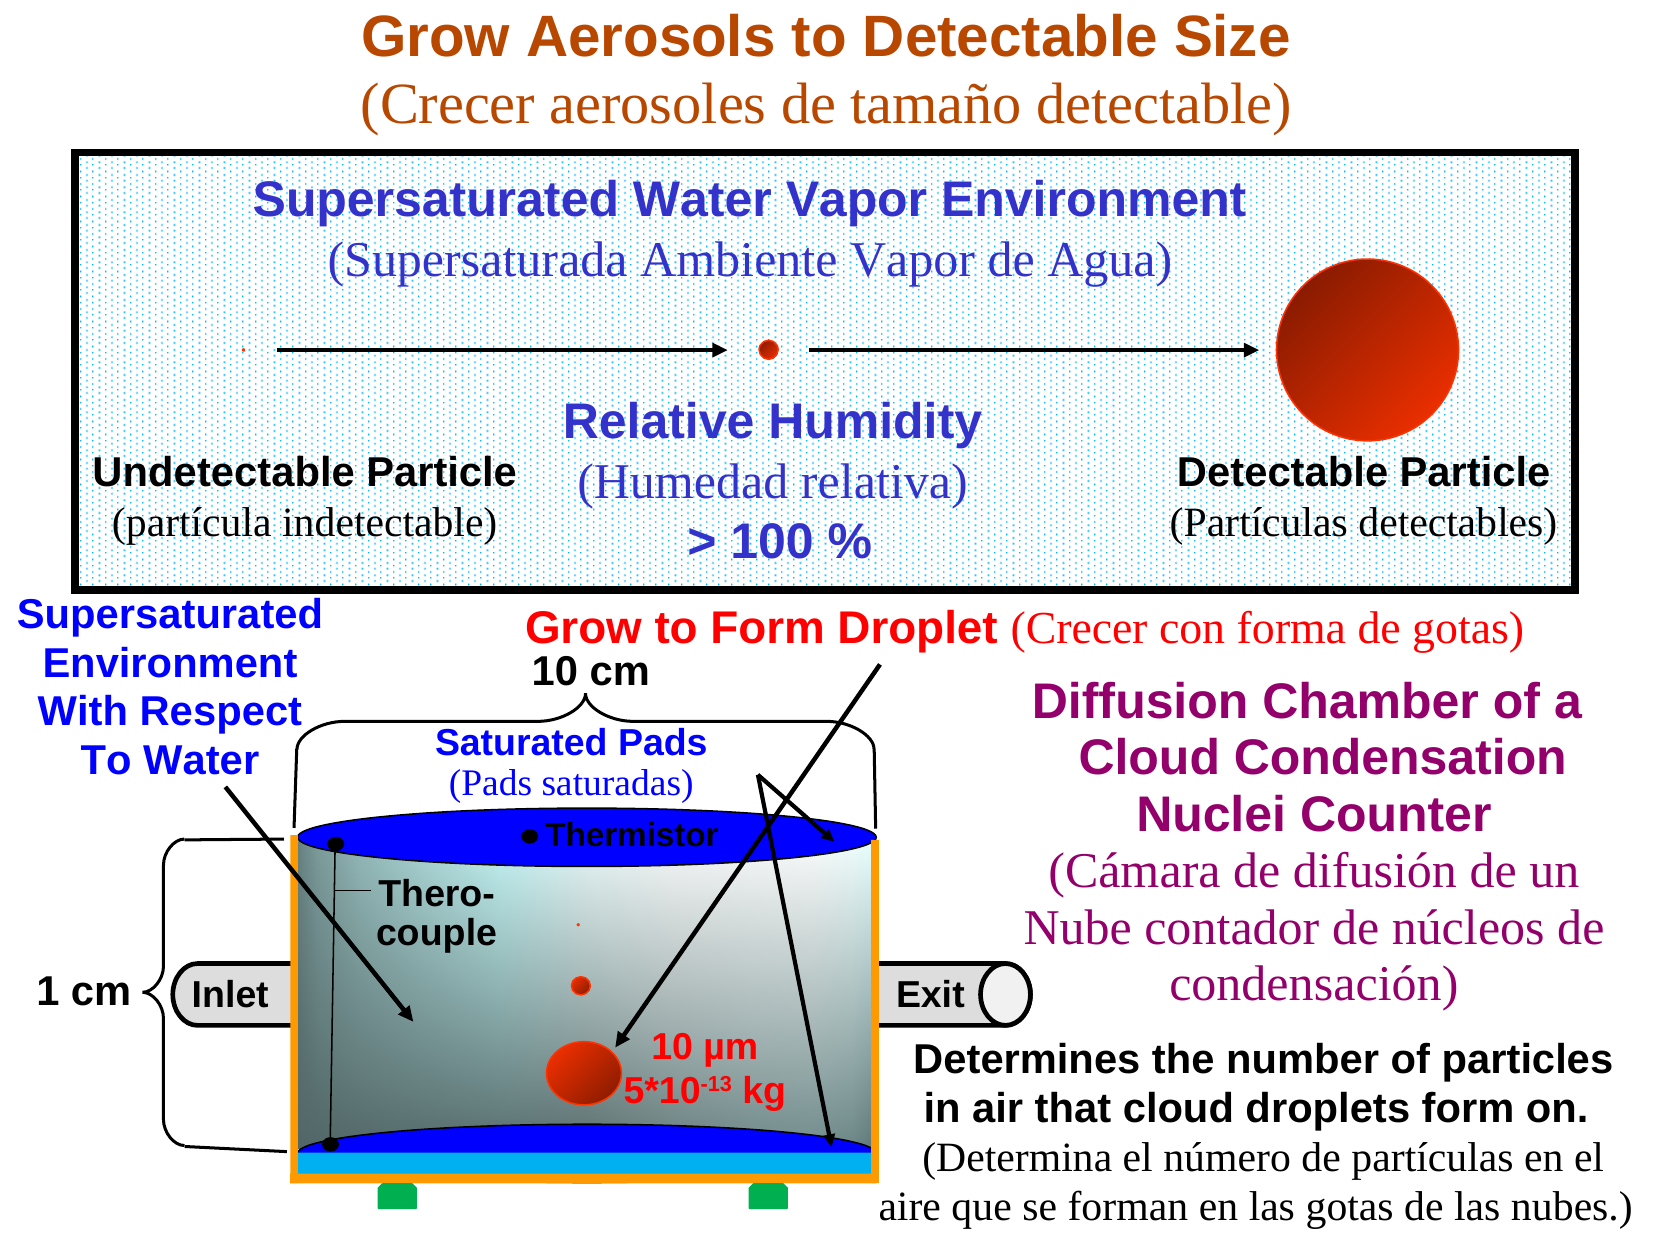

Grow Aerosols to Detectable Size
(Crecer aerosoles de tamaño detectable)
Supersaturated Water Vapor Environment
(Supersaturada Ambiente Vapor de Agua)
Relative Humidity
(Humedad relativa)
 > 100 %
Undetectable Particle
(partícula indetectable)
Detectable Particle
(Partículas detectables)
Supersaturated
Environment
With Respect
To Water
Grow to Form Droplet (Crecer con forma de gotas)
10 cm
Diffusion Chamber of a
Cloud Condensation Nuclei Counter
(Cámara de difusión de un
Nube contador de núcleos de condensación)
Saturated Pads
(Pads saturadas)
Thermistor
Thero-
couple
1 cm
Inlet
Exit
10 µm
5*10-13 kg
Determines the number of particles in air that cloud droplets form on.
(Determina el número de partículas en el aire que se forman en las gotas de las nubes.)